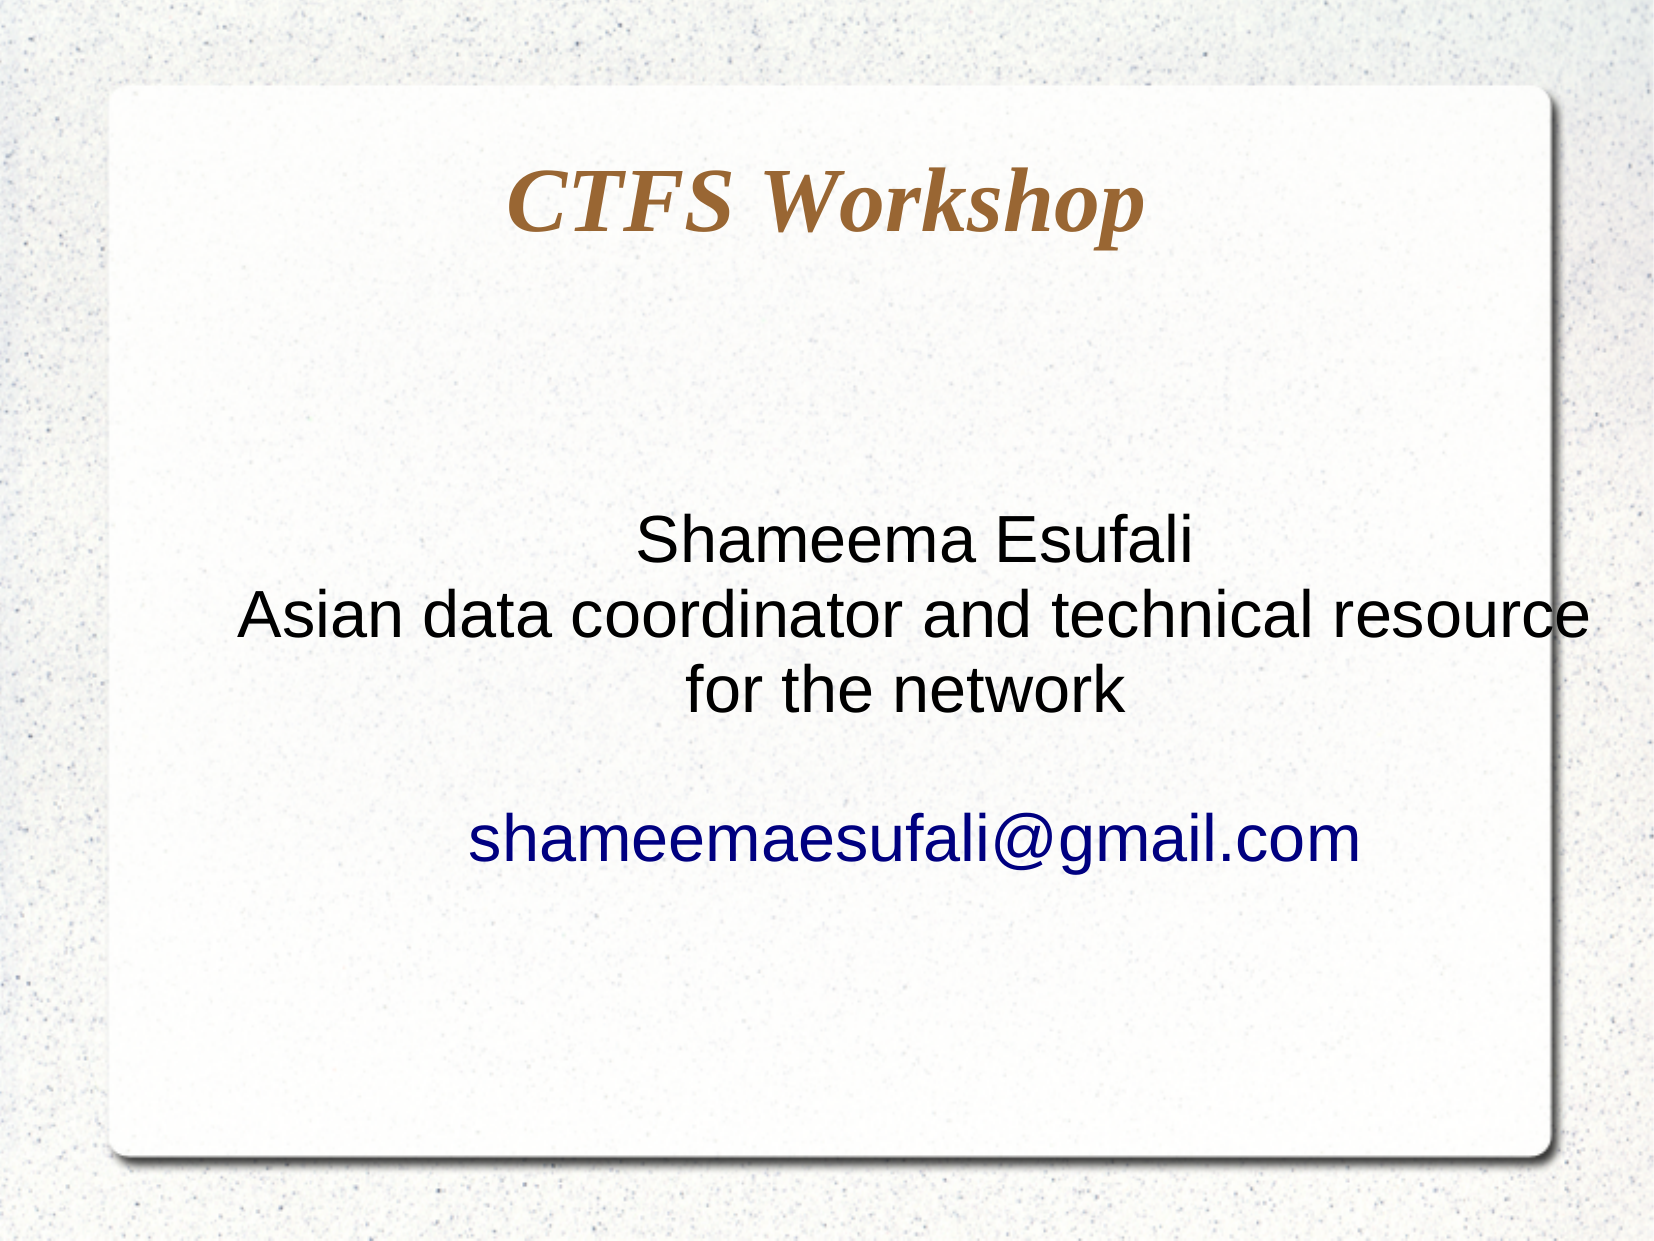

# CTFS Workshop
Shameema Esufali
Asian data coordinator and technical resource for the network
shameemaesufali@gmail.com